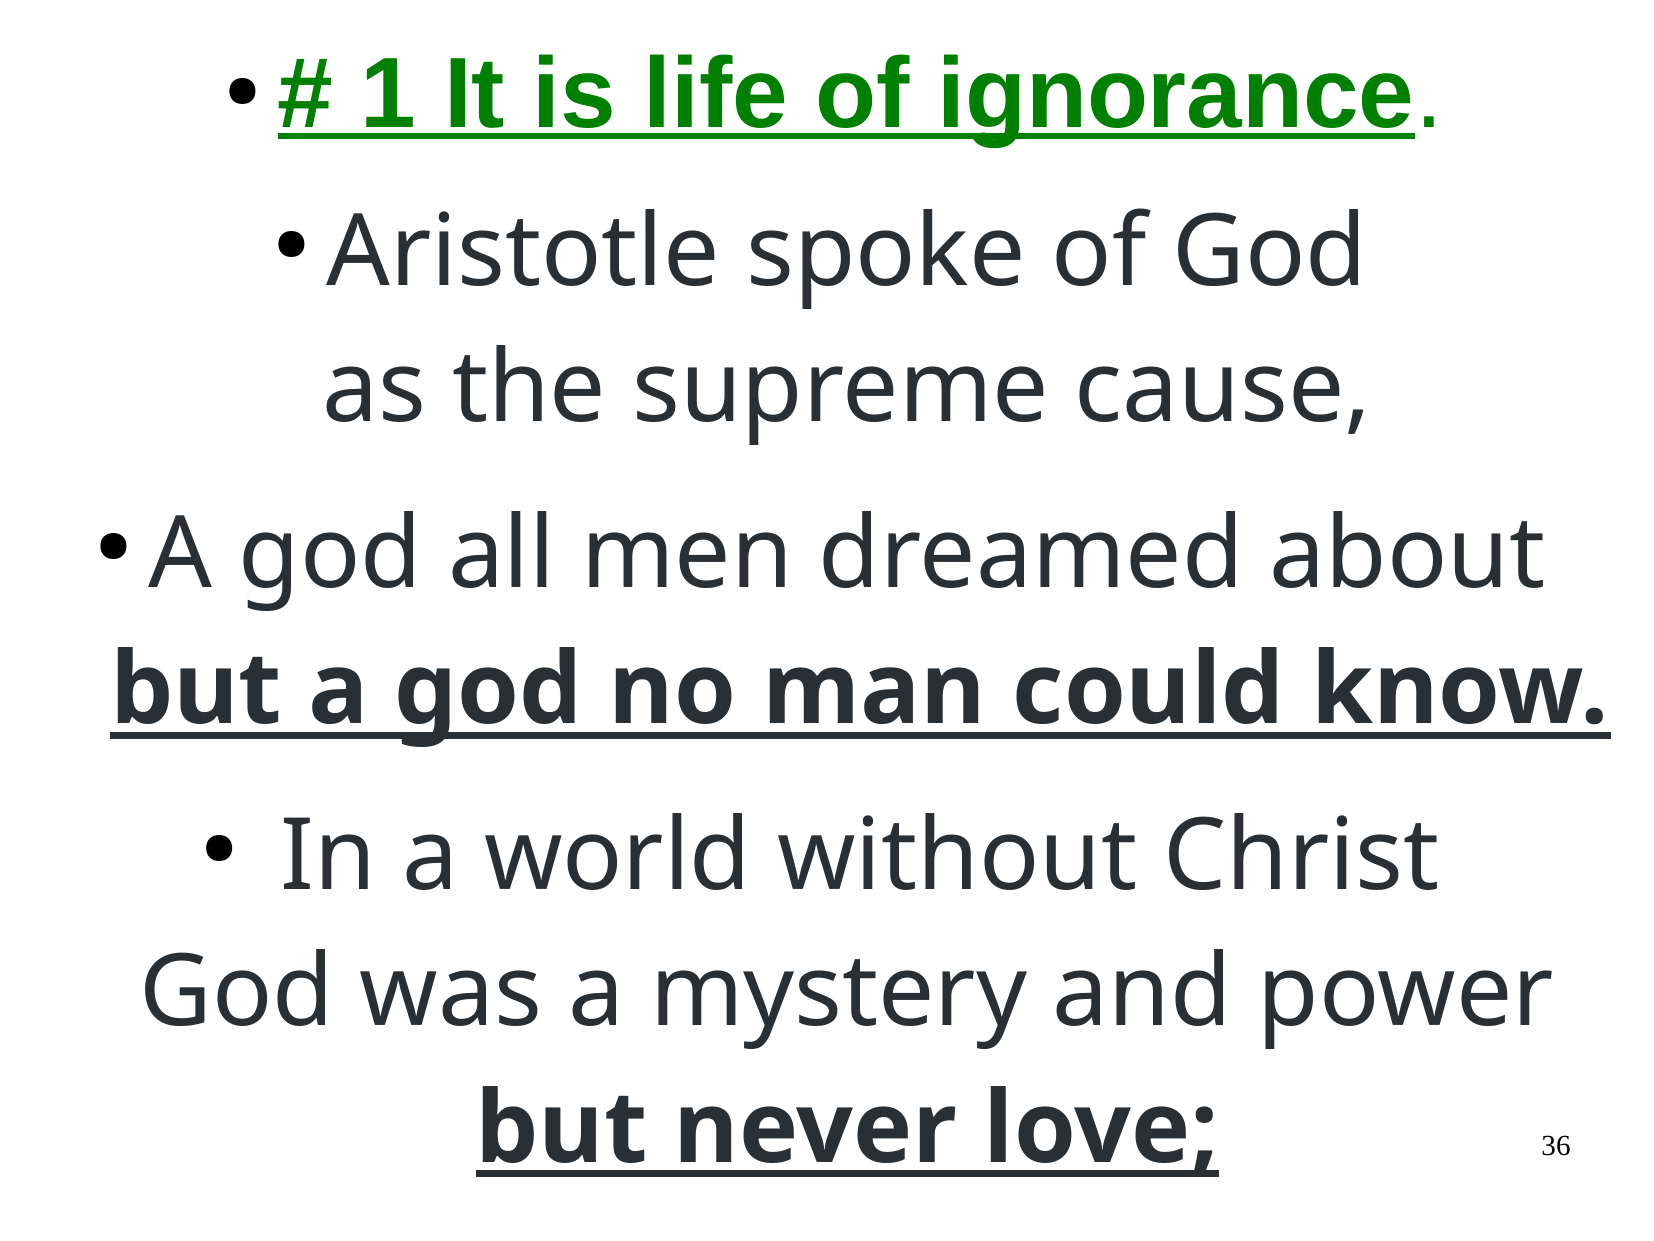

# # 1 It is life of ignorance.
Aristotle spoke of God
as the supreme cause,
A god all men dreamed about
but a god no man could know.
 In a world without Christ
God was a mystery and power
but never love;
36